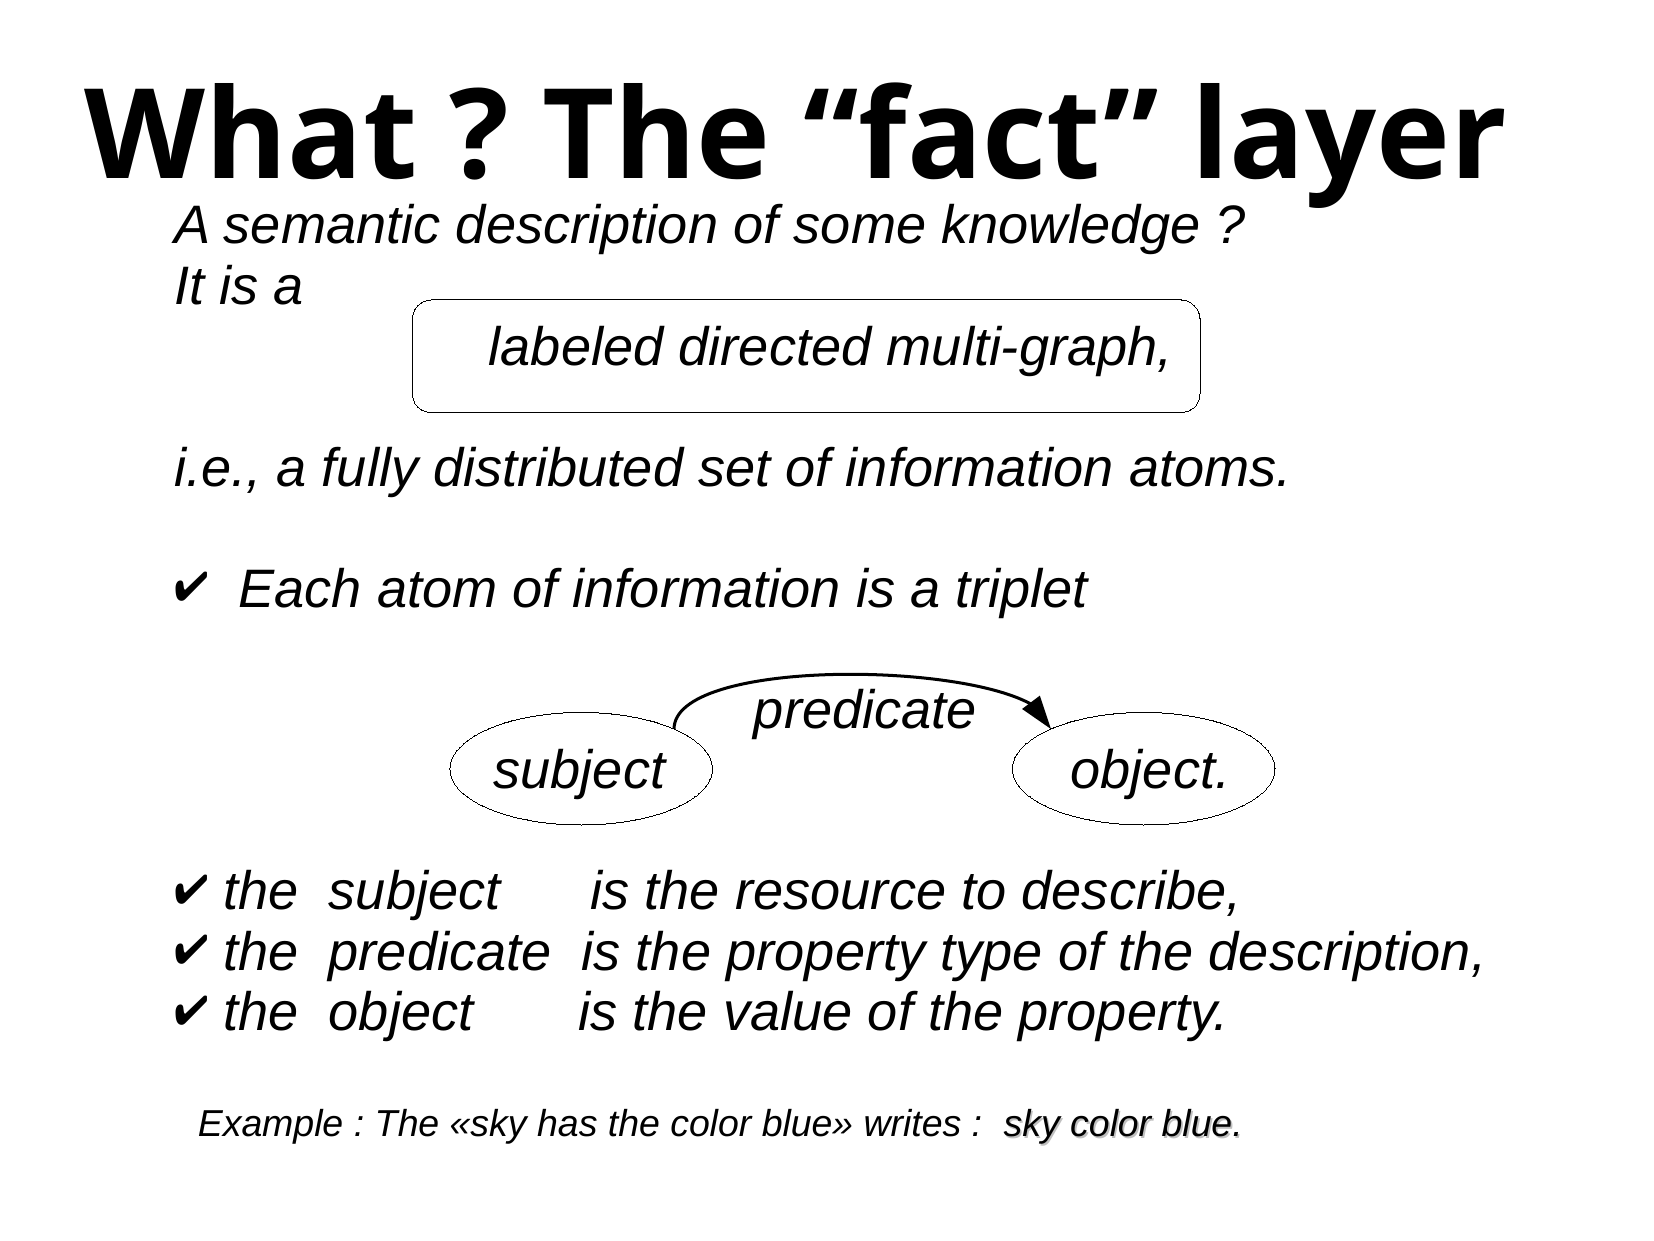

What ? The “fact” layer
A semantic description of some knowledge ?
It is a
labeled directed multi-graph,
i.e., a fully distributed set of information atoms.
 Each atom of information is a triplet
 predicate
 subject object.
 the subject is the resource to describe,
 the predicate is the property type of the description,
 the object is the value of the property.
Example : The «sky has the color blue» writes : sky color blue.